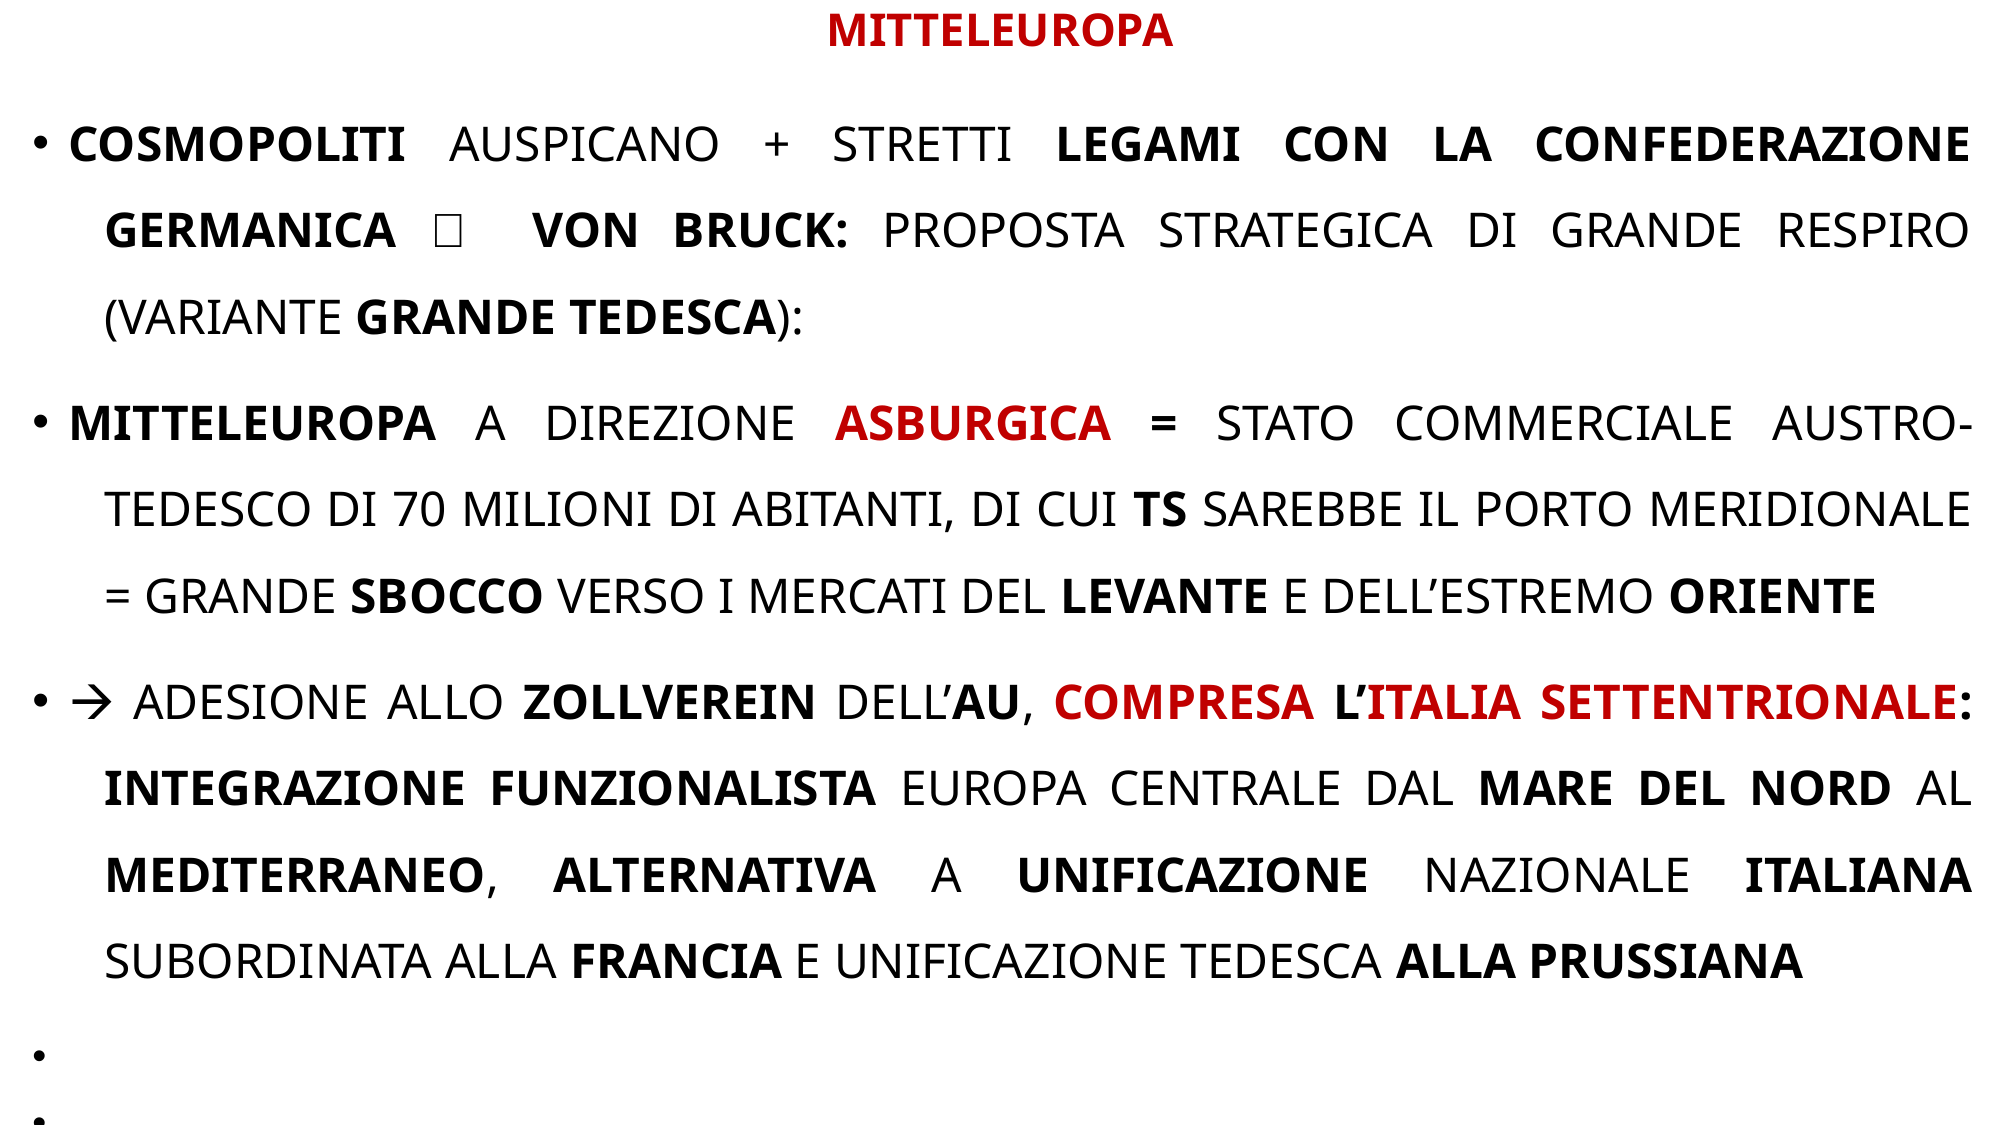

# MITTELEUROPA
COSMOPOLITI AUSPICANO + STRETTI LEGAMI CON LA CONFEDERAZIONE GERMANICA  VON BRUCK: PROPOSTA STRATEGICA DI GRANDE RESPIRO (VARIANTE GRANDE TEDESCA):
MITTELEUROPA A DIREZIONE ASBURGICA = STATO COMMERCIALE AUSTRO-TEDESCO DI 70 MILIONI DI ABITANTI, DI CUI TS SAREBBE IL PORTO MERIDIONALE = GRANDE SBOCCO VERSO I MERCATI DEL LEVANTE E DELL’ESTREMO ORIENTE
 ADESIONE ALLO ZOLLVEREIN DELL’AU, COMPRESA L’ITALIA SETTENTRIONALE: INTEGRAZIONE FUNZIONALISTA EUROPA CENTRALE DAL MARE DEL NORD AL MEDITERRANEO, ALTERNATIVA A UNIFICAZIONE NAZIONALE ITALIANA SUBORDINATA ALLA FRANCIA E UNIFICAZIONE TEDESCA ALLA PRUSSIANA